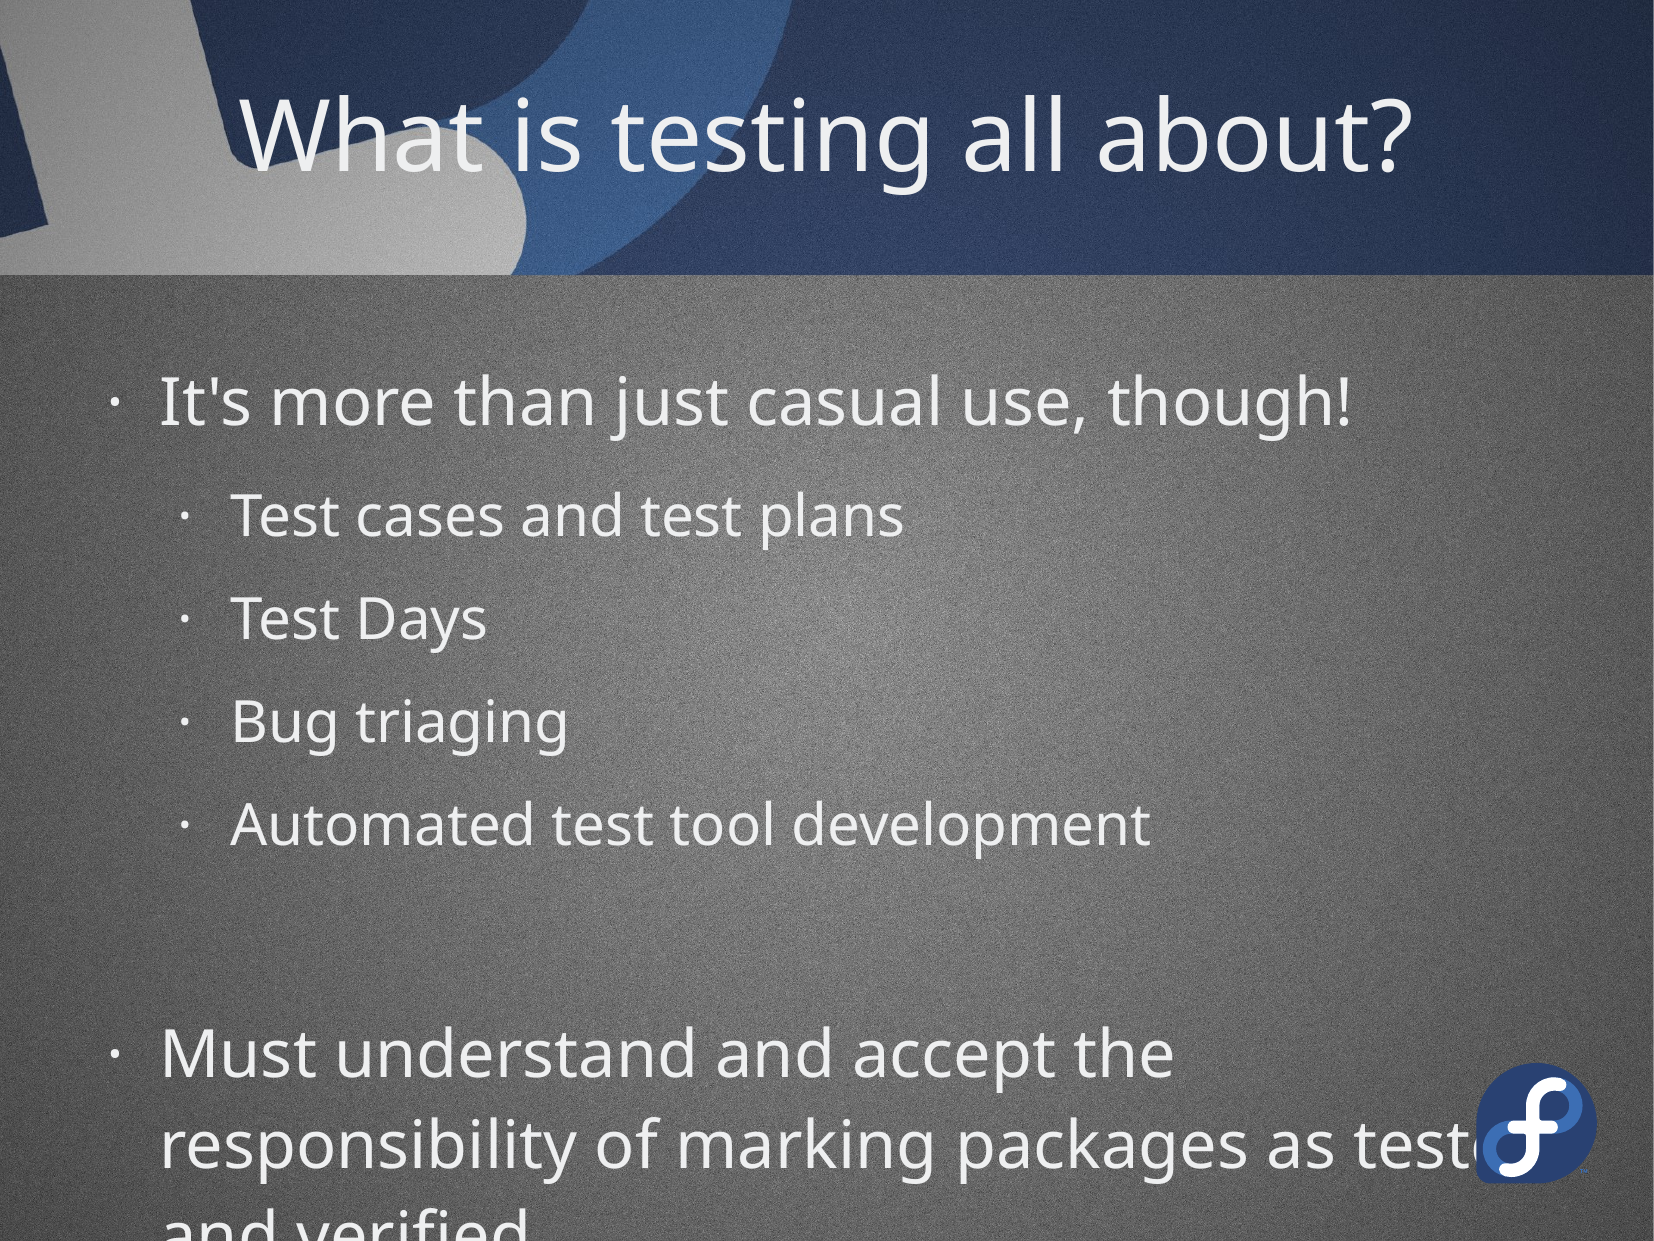

# What is testing all about?
It's more than just casual use, though!
Test cases and test plans
Test Days
Bug triaging
Automated test tool development
Must understand and accept the responsibility of marking packages as tested and verified.